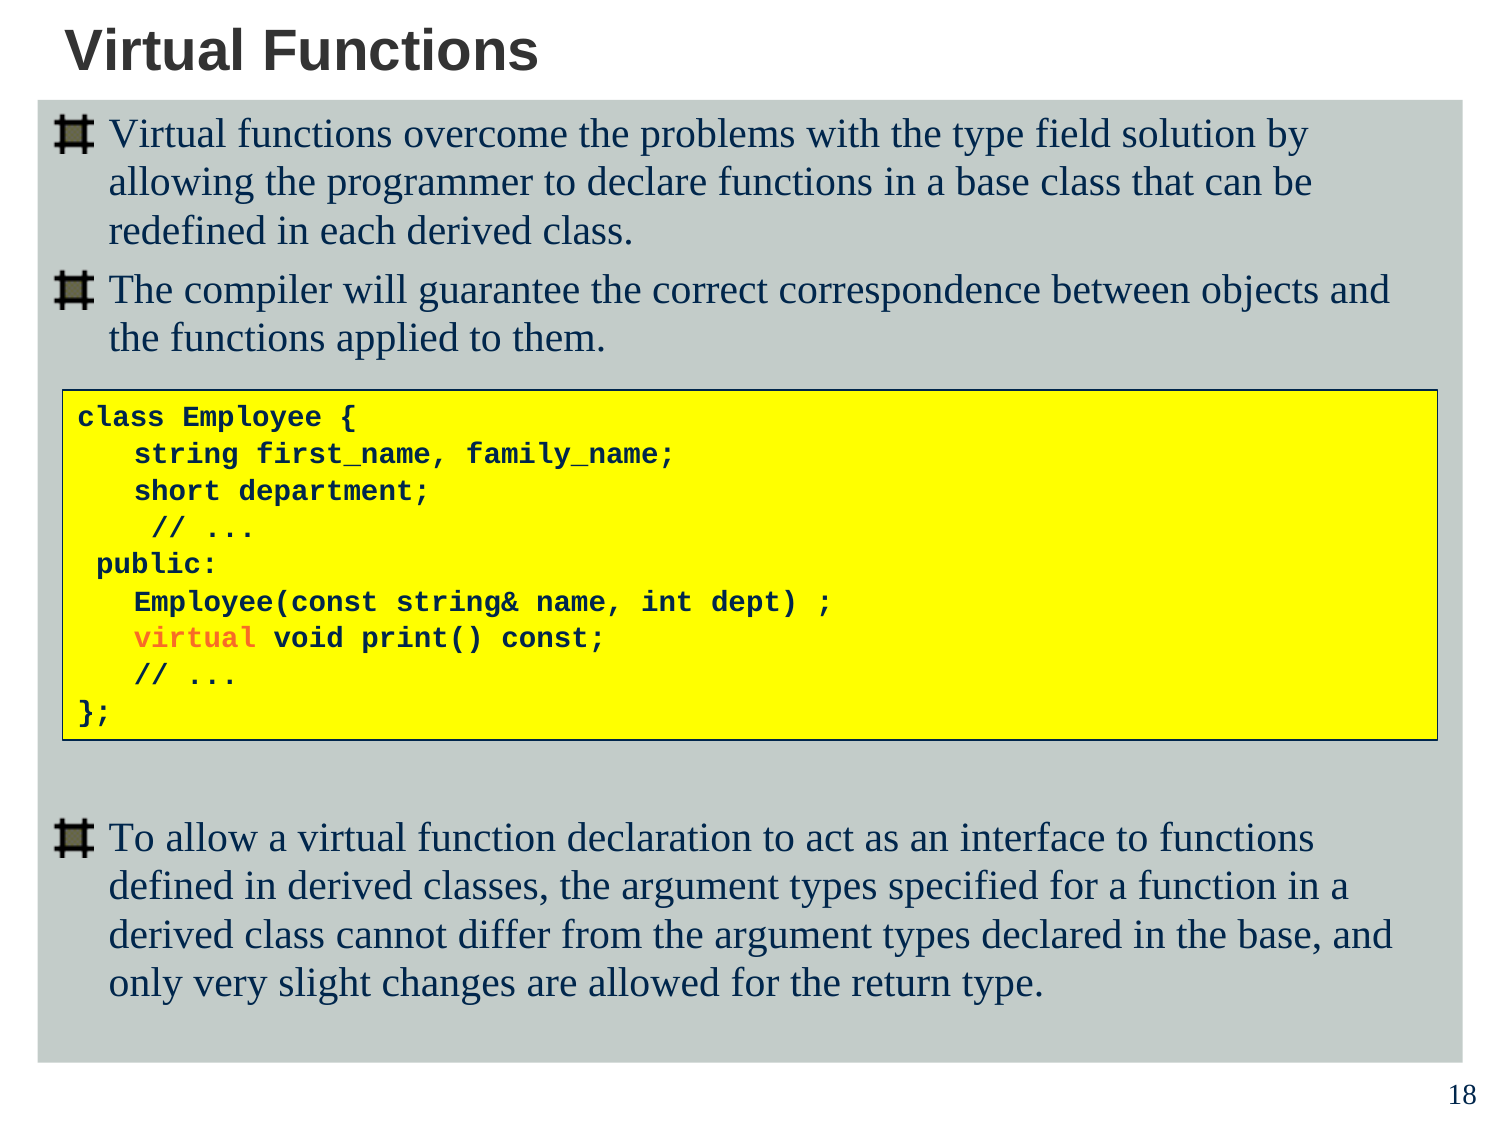

# Virtual Functions
Virtual functions overcome the problems with the type field solution by allowing the programmer to declare functions in a base class that can be redefined in each derived class.
The compiler will guarantee the correct correspondence between objects and the functions applied to them.
To allow a virtual function declaration to act as an interface to functions defined in derived classes, the argument types specified for a function in a derived class cannot differ from the argument types declared in the base, and only very slight changes are allowed for the return type.
class Employee {
		string first_name, family_name;
		short department;
		 // ...
	public:
		Employee(const string& name, int dept) ;
		virtual void print() const;
		// ...
};